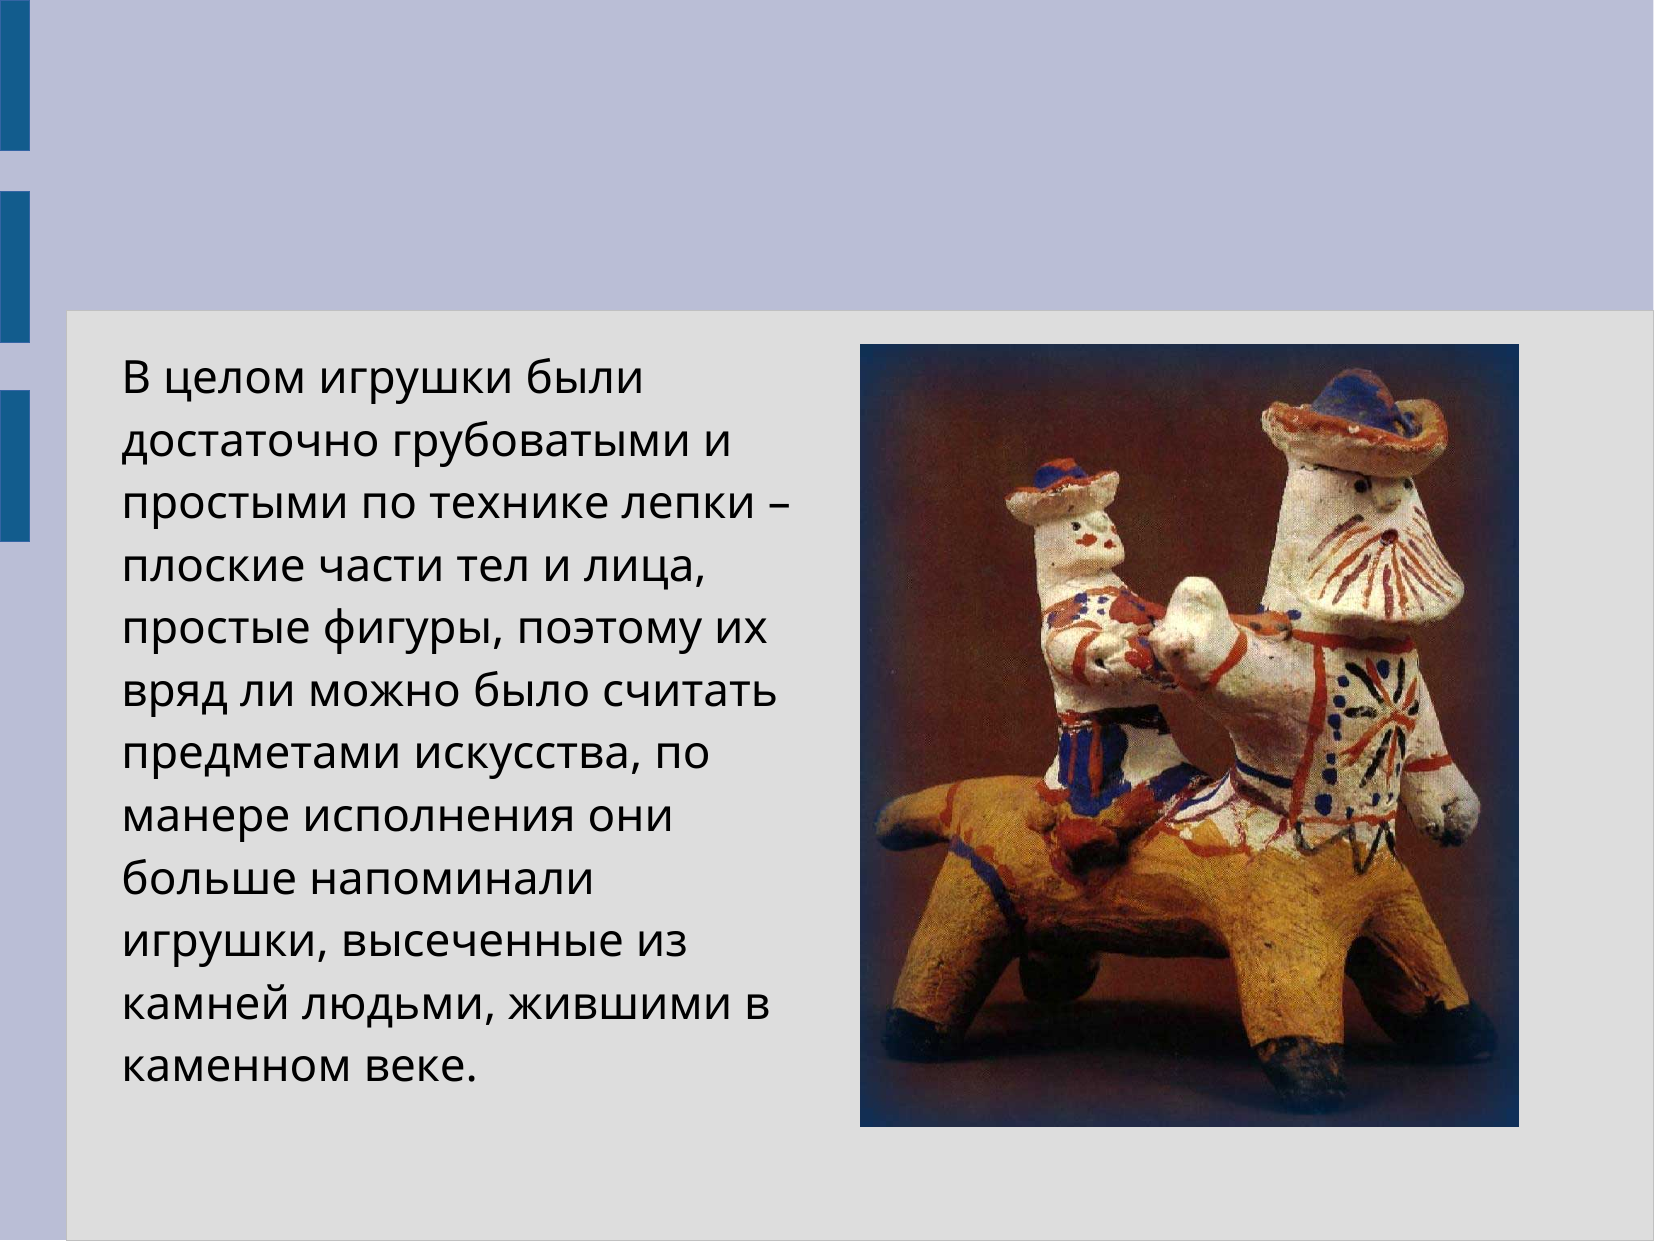

#
В целом игрушки были достаточно грубоватыми и простыми по технике лепки – плоские части тел и лица, простые фигуры, поэтому их вряд ли можно было считать предметами искусства, по манере исполнения они больше напоминали игрушки, высеченные из камней людьми, жившими в каменном веке.